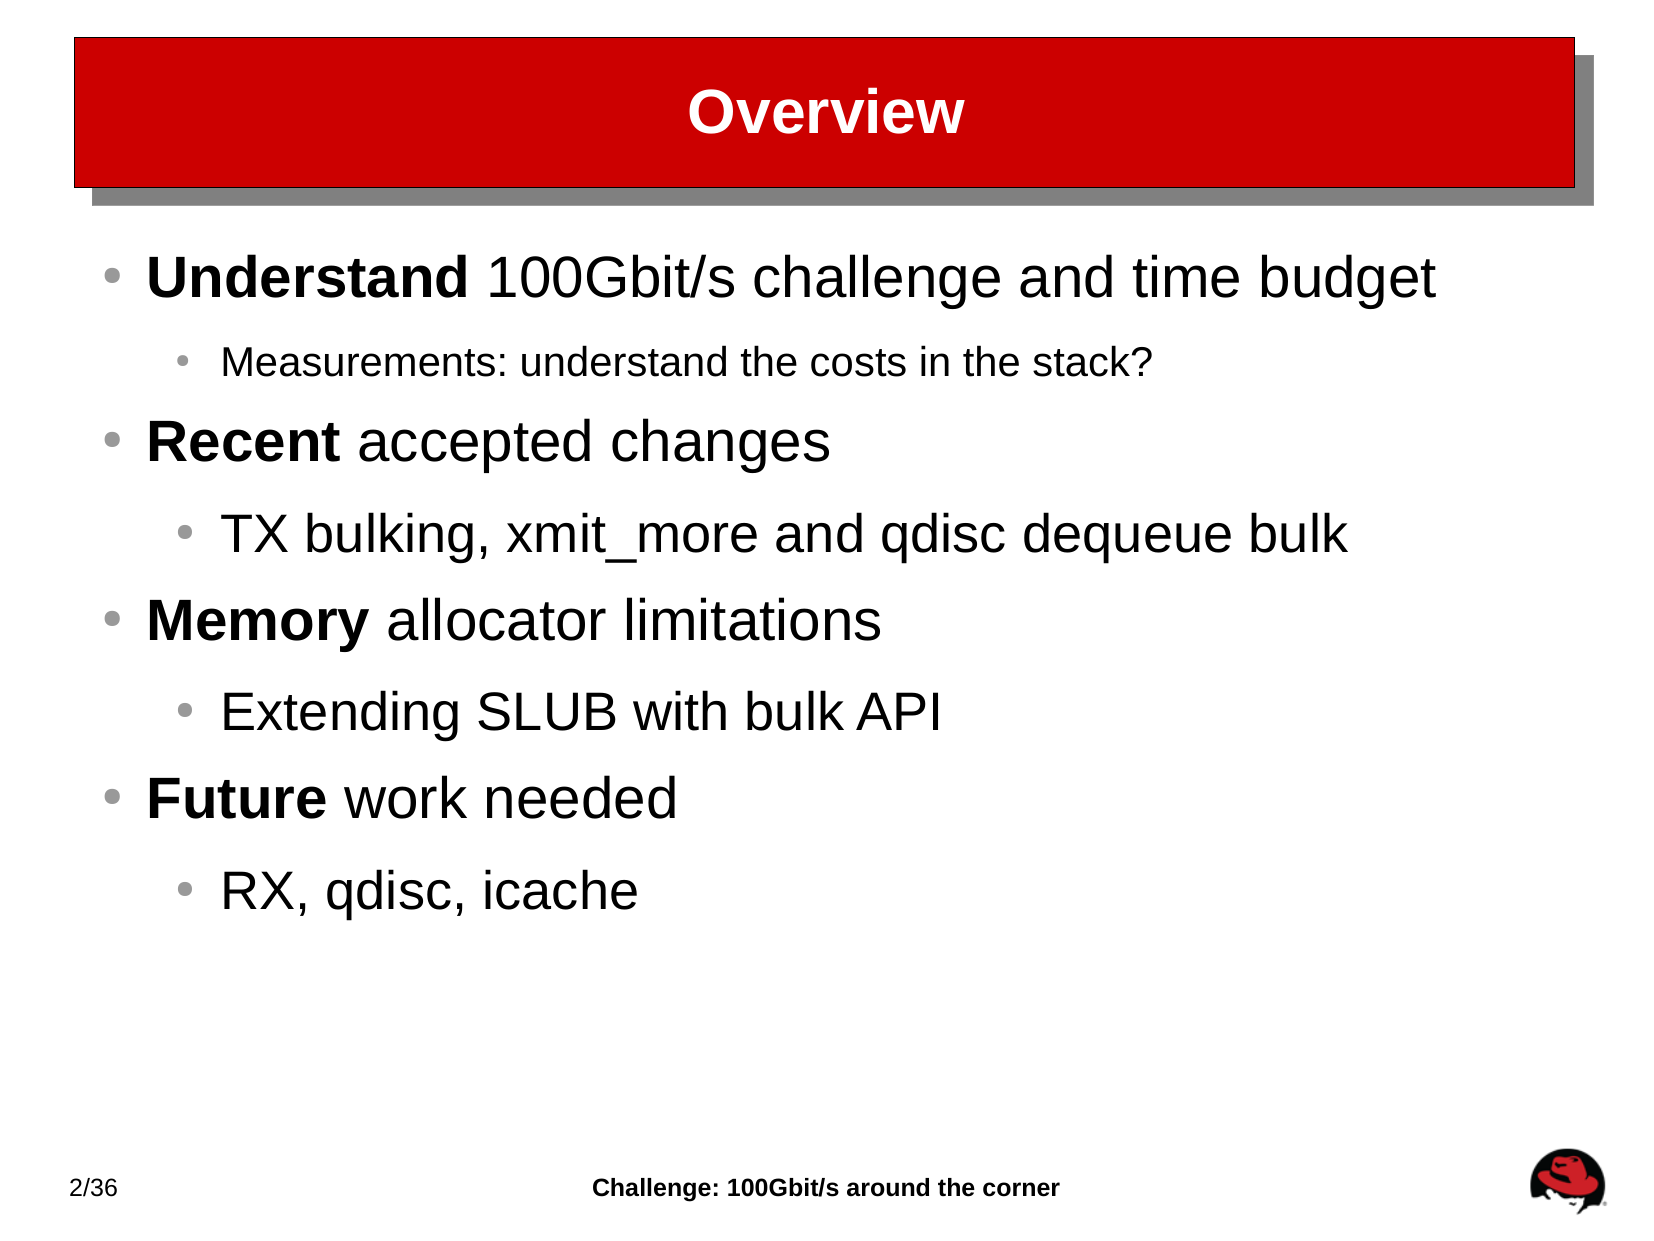

# Overview
Understand 100Gbit/s challenge and time budget
Measurements: understand the costs in the stack?
Recent accepted changes
TX bulking, xmit_more and qdisc dequeue bulk
Memory allocator limitations
Extending SLUB with bulk API
Future work needed
RX, qdisc, icache